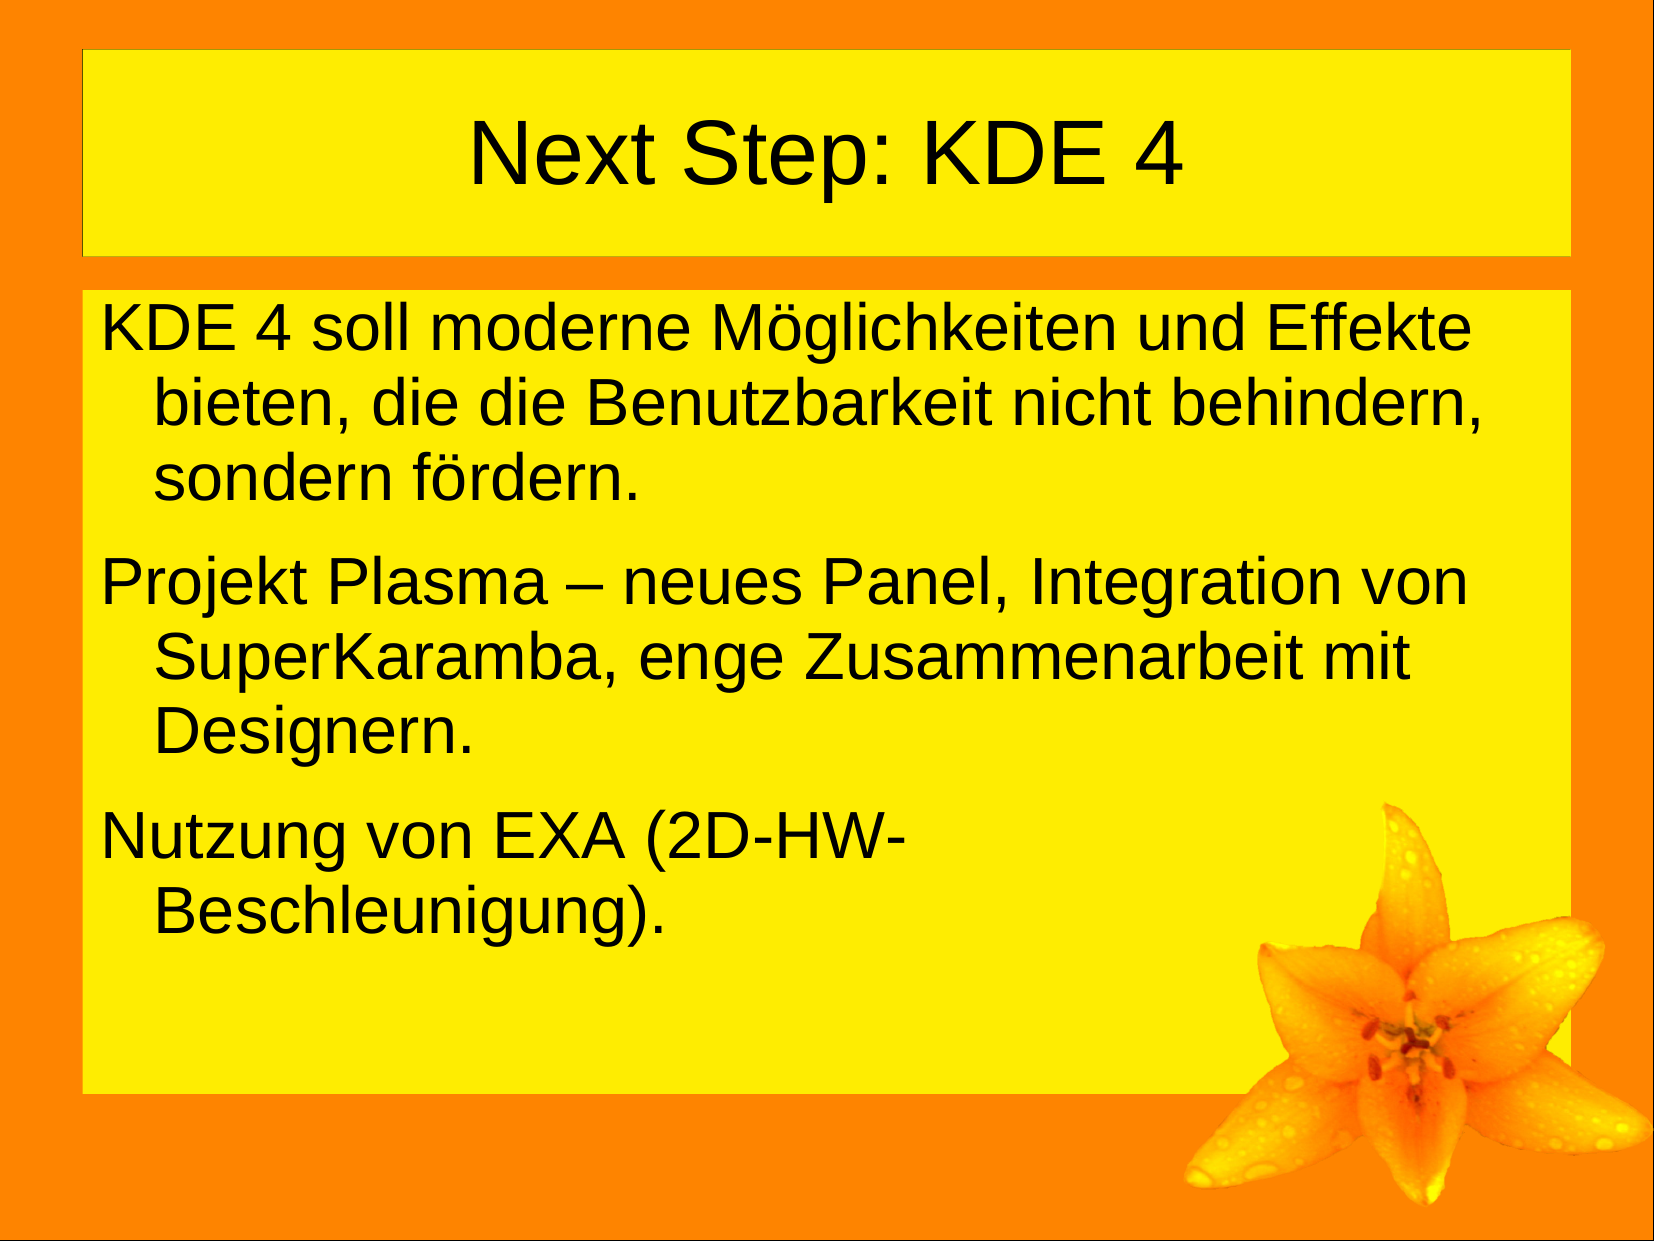

# Next Step: KDE 4
KDE 4 soll moderne Möglichkeiten und Effekte bieten, die die Benutzbarkeit nicht behindern, sondern fördern.
Projekt Plasma – neues Panel, Integration von SuperKaramba, enge Zusammenarbeit mit Designern.
Nutzung von EXA (2D-HW-
Beschleunigung).